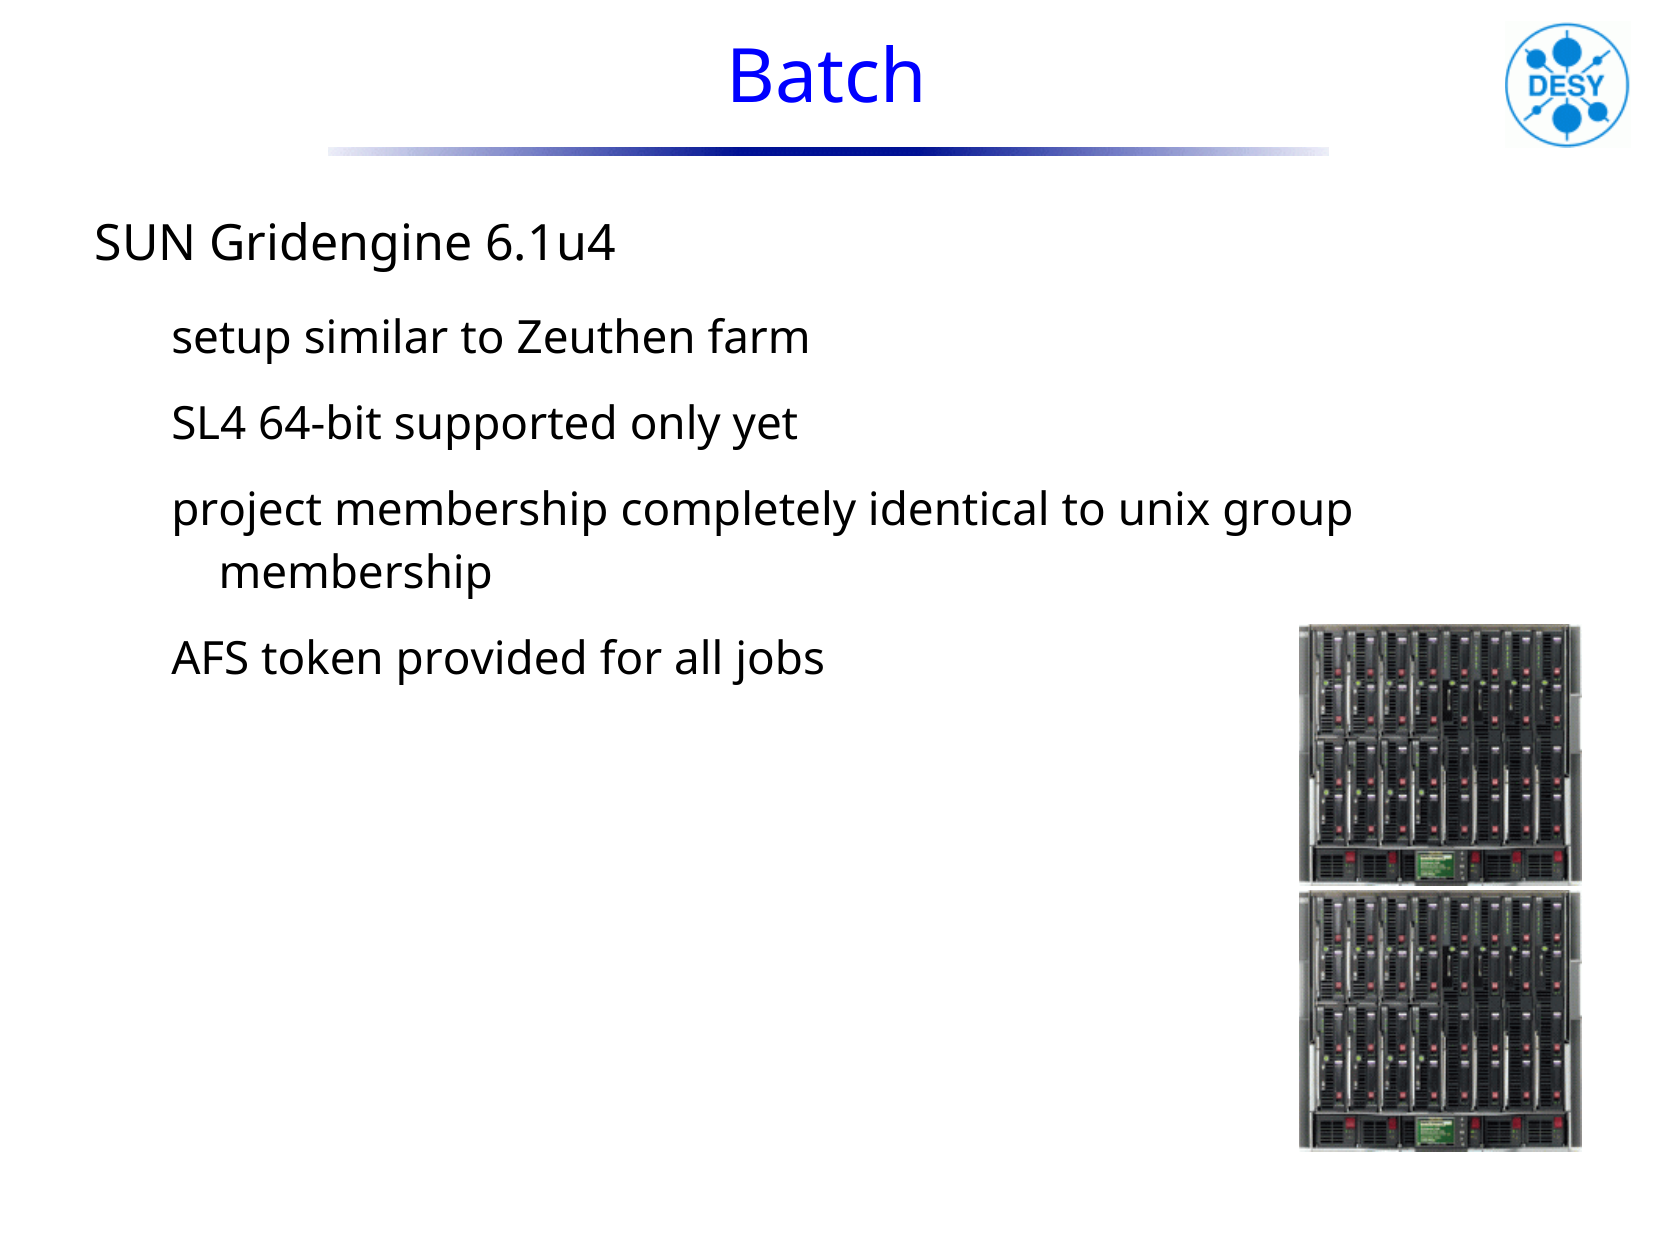

# Batch
SUN Gridengine 6.1u4
setup similar to Zeuthen farm
SL4 64-bit supported only yet
project membership completely identical to unix group membership
AFS token provided for all jobs